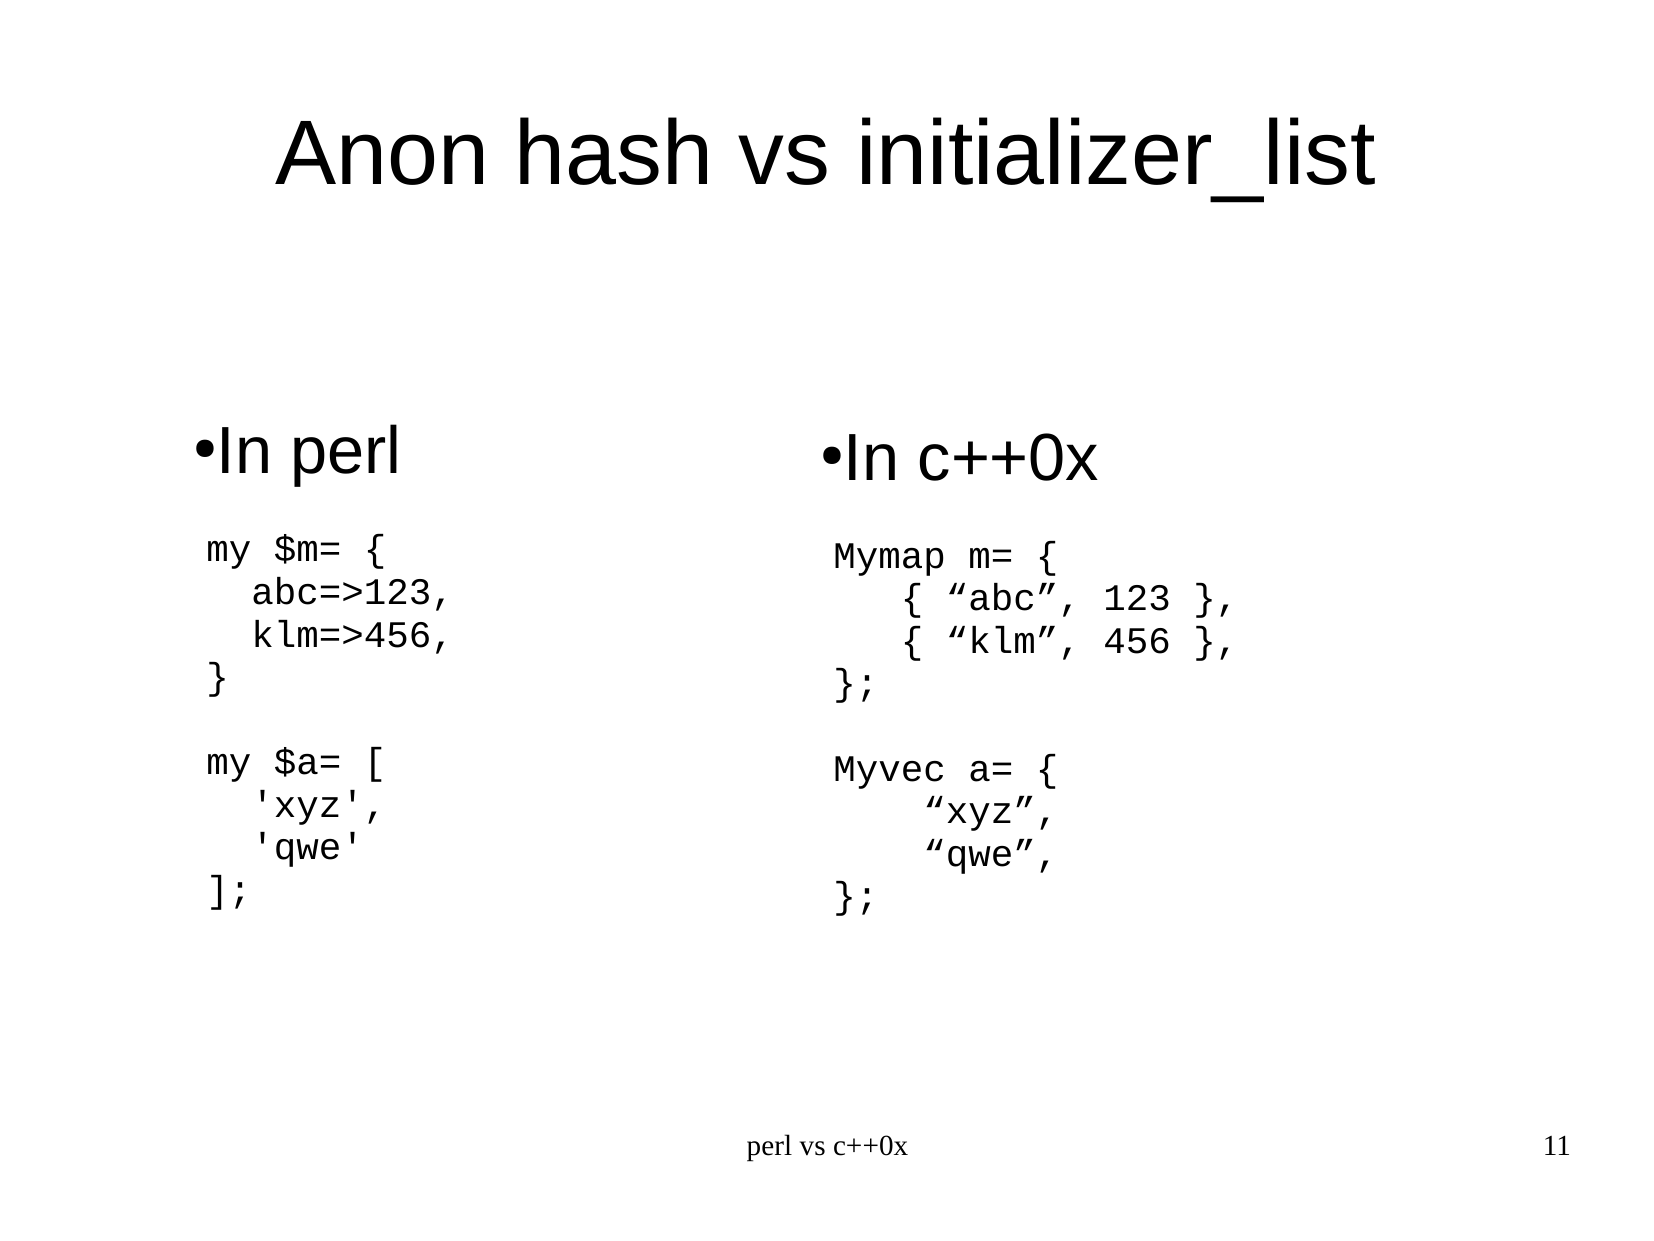

# Anon hash vs initializer_list
In c++0x
Mymap m= {
 { “abc”, 123 },
 { “klm”, 456 },
};
Myvec a= {
 “xyz”,
 “qwe”,
};
In perl
my $m= {
 abc=>123,
 klm=>456,
}
my $a= [
 'xyz',
 'qwe'
];
perl vs c++0x
11